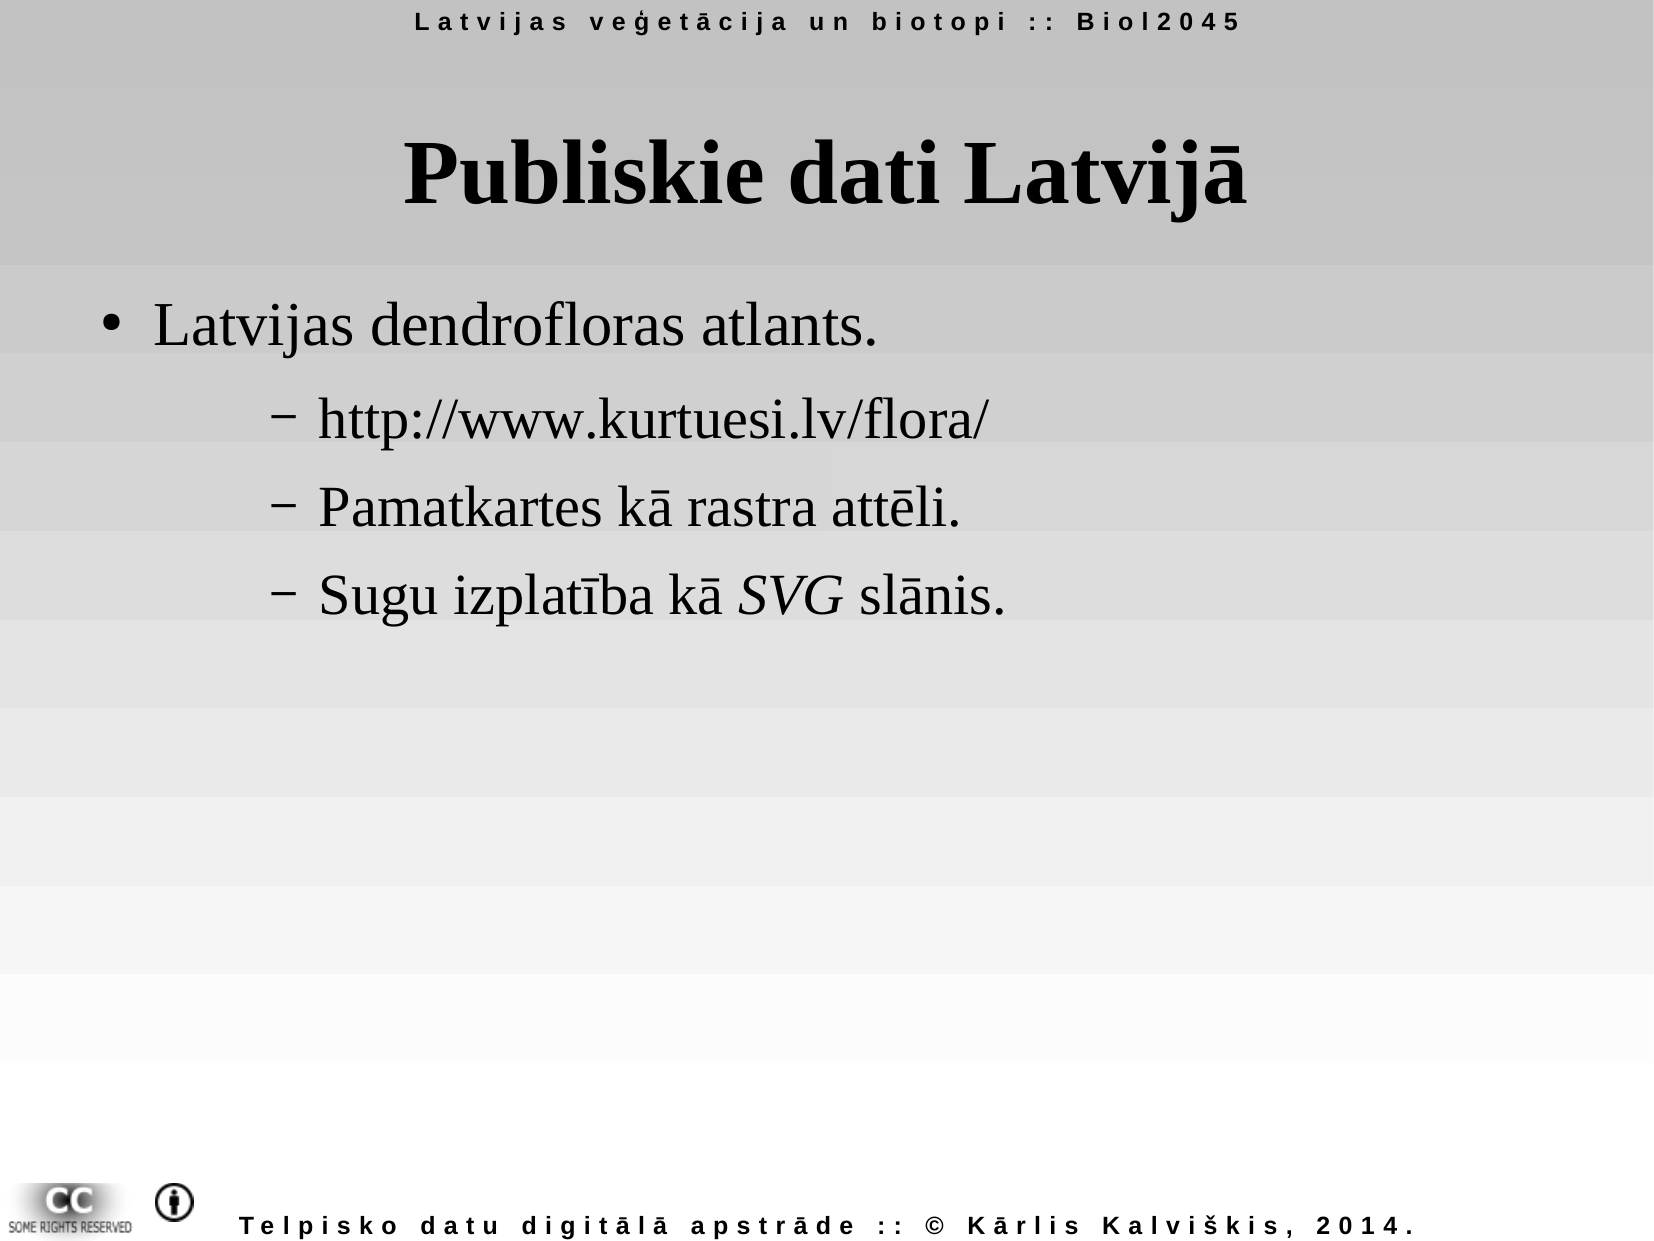

# Publiskie dati Latvijā
Latvijas dendrofloras atlants.
http://www.kurtuesi.lv/flora/
Pamatkartes kā rastra attēli.
Sugu izplatība kā SVG slānis.